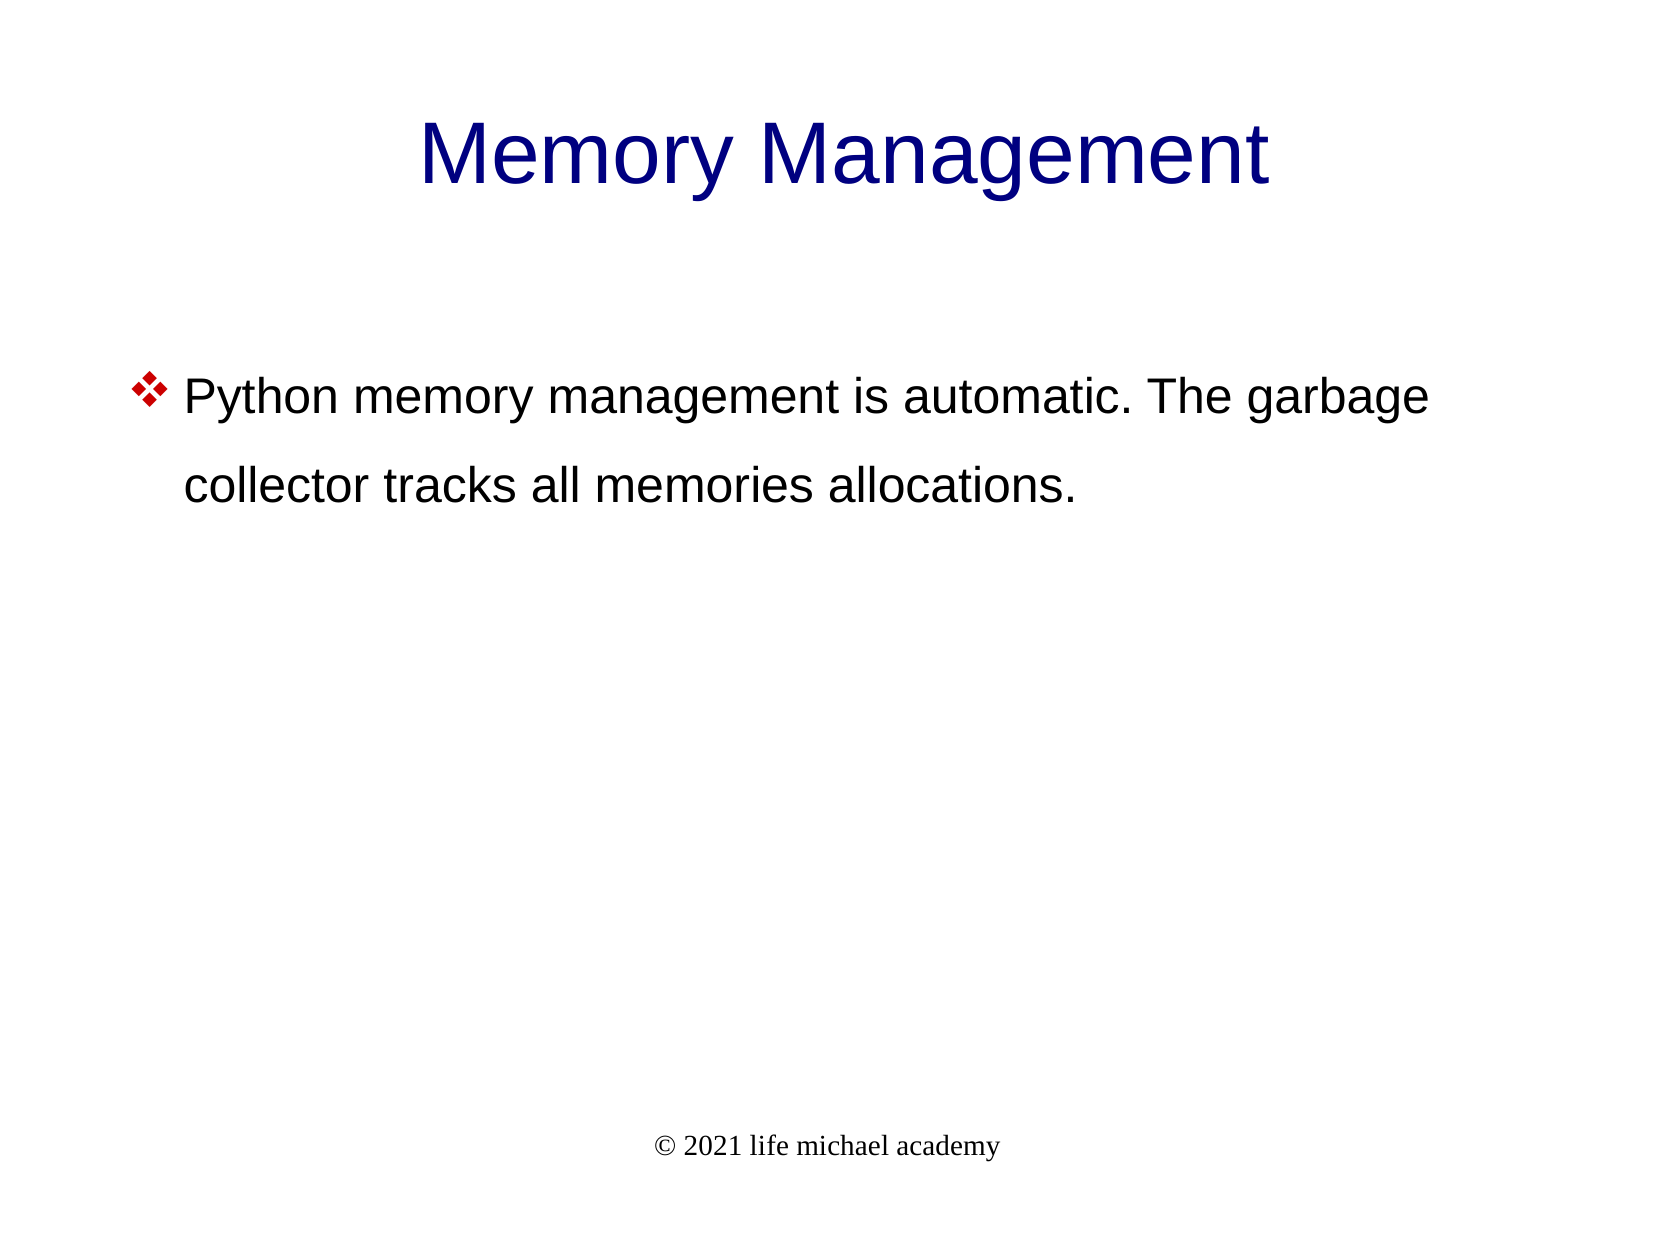

# Memory Management
Python memory management is automatic. The garbage collector tracks all memories allocations.
© 2021 life michael academy